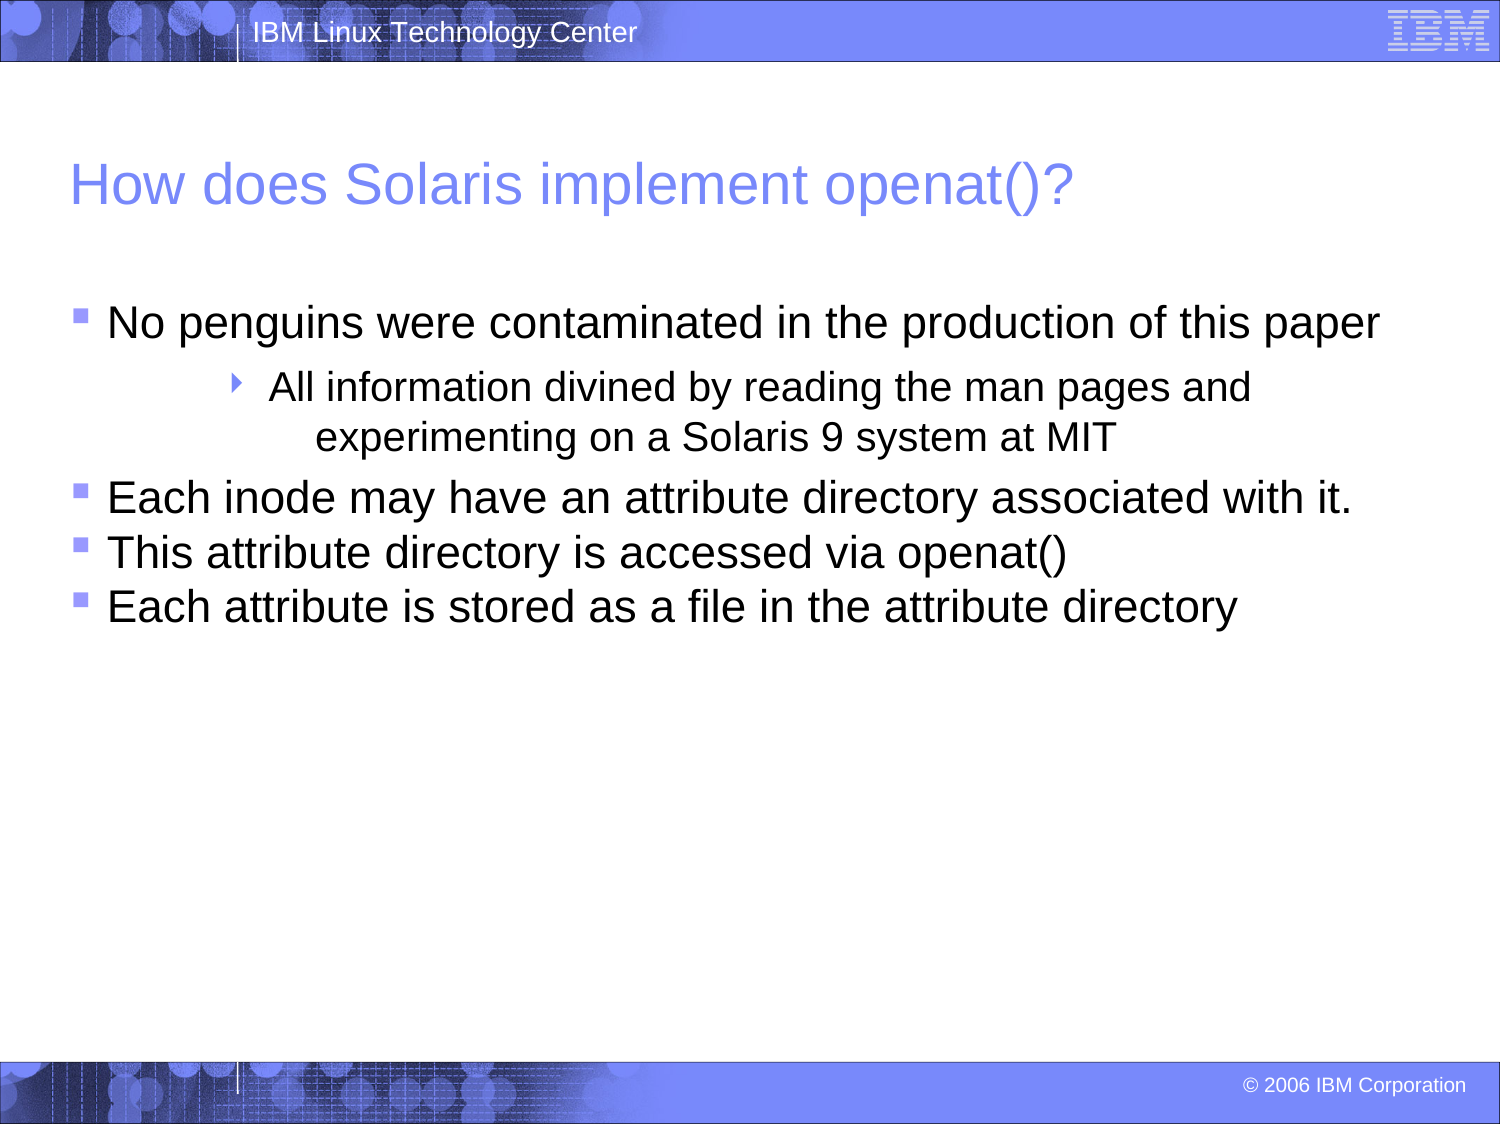

# How does Solaris implement openat()?
No penguins were contaminated in the production of this paper
All information divined by reading the man pages and experimenting on a Solaris 9 system at MIT
Each inode may have an attribute directory associated with it.
This attribute directory is accessed via openat()
Each attribute is stored as a file in the attribute directory